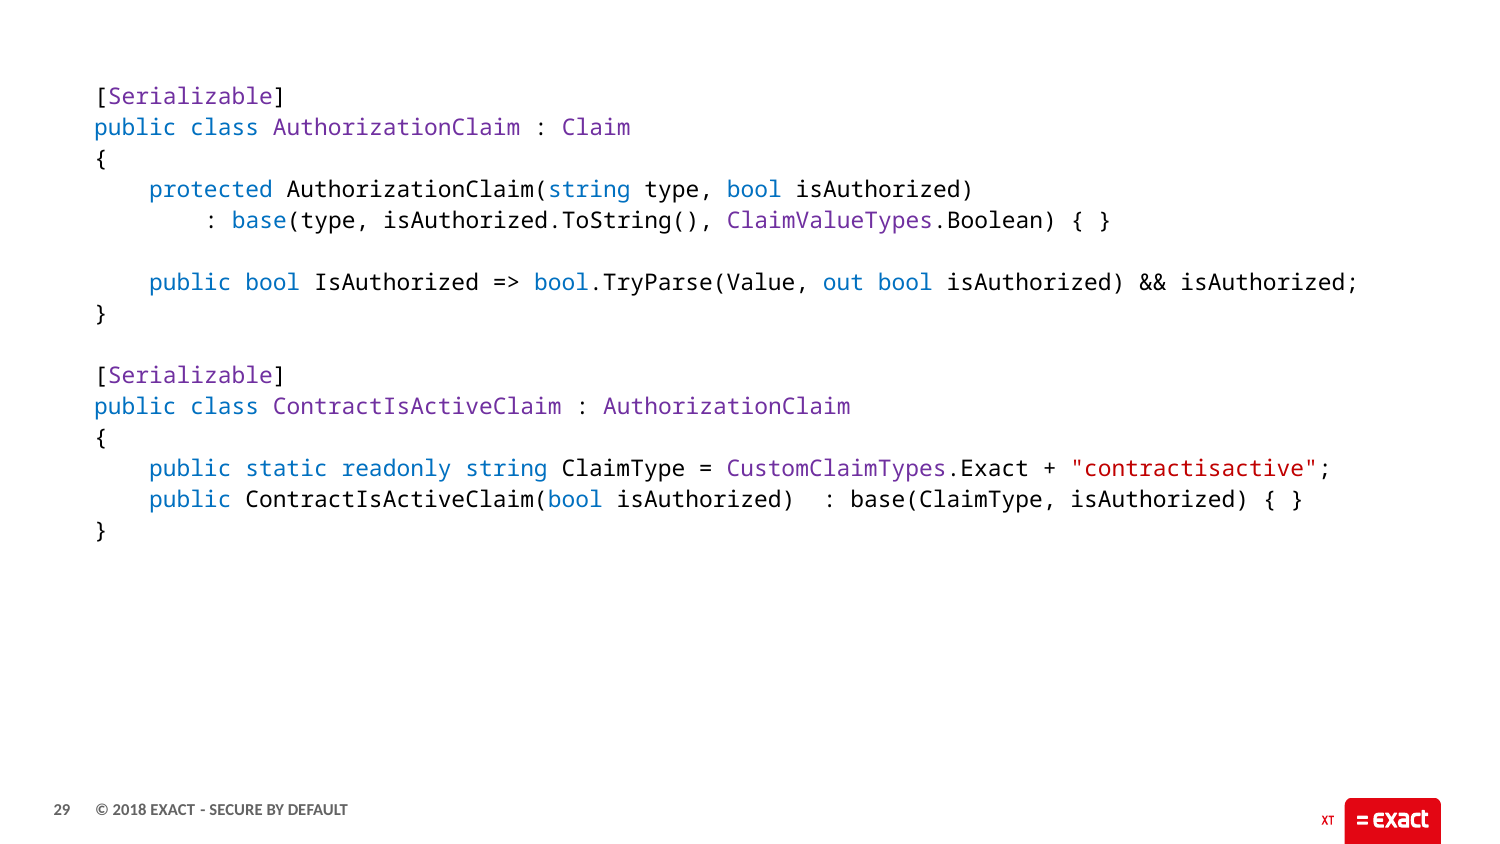

# [Serializable]
public class AuthorizationClaim : Claim
{
 protected AuthorizationClaim(string type, bool isAuthorized)
 : base(type, isAuthorized.ToString(), ClaimValueTypes.Boolean) { }
 public bool IsAuthorized => bool.TryParse(Value, out bool isAuthorized) && isAuthorized;
}
[Serializable]
public class ContractIsActiveClaim : AuthorizationClaim
{
 public static readonly string ClaimType = CustomClaimTypes.Exact + "contractisactive";
 public ContractIsActiveClaim(bool isAuthorized) : base(ClaimType, isAuthorized) { }
}
- Secure by default